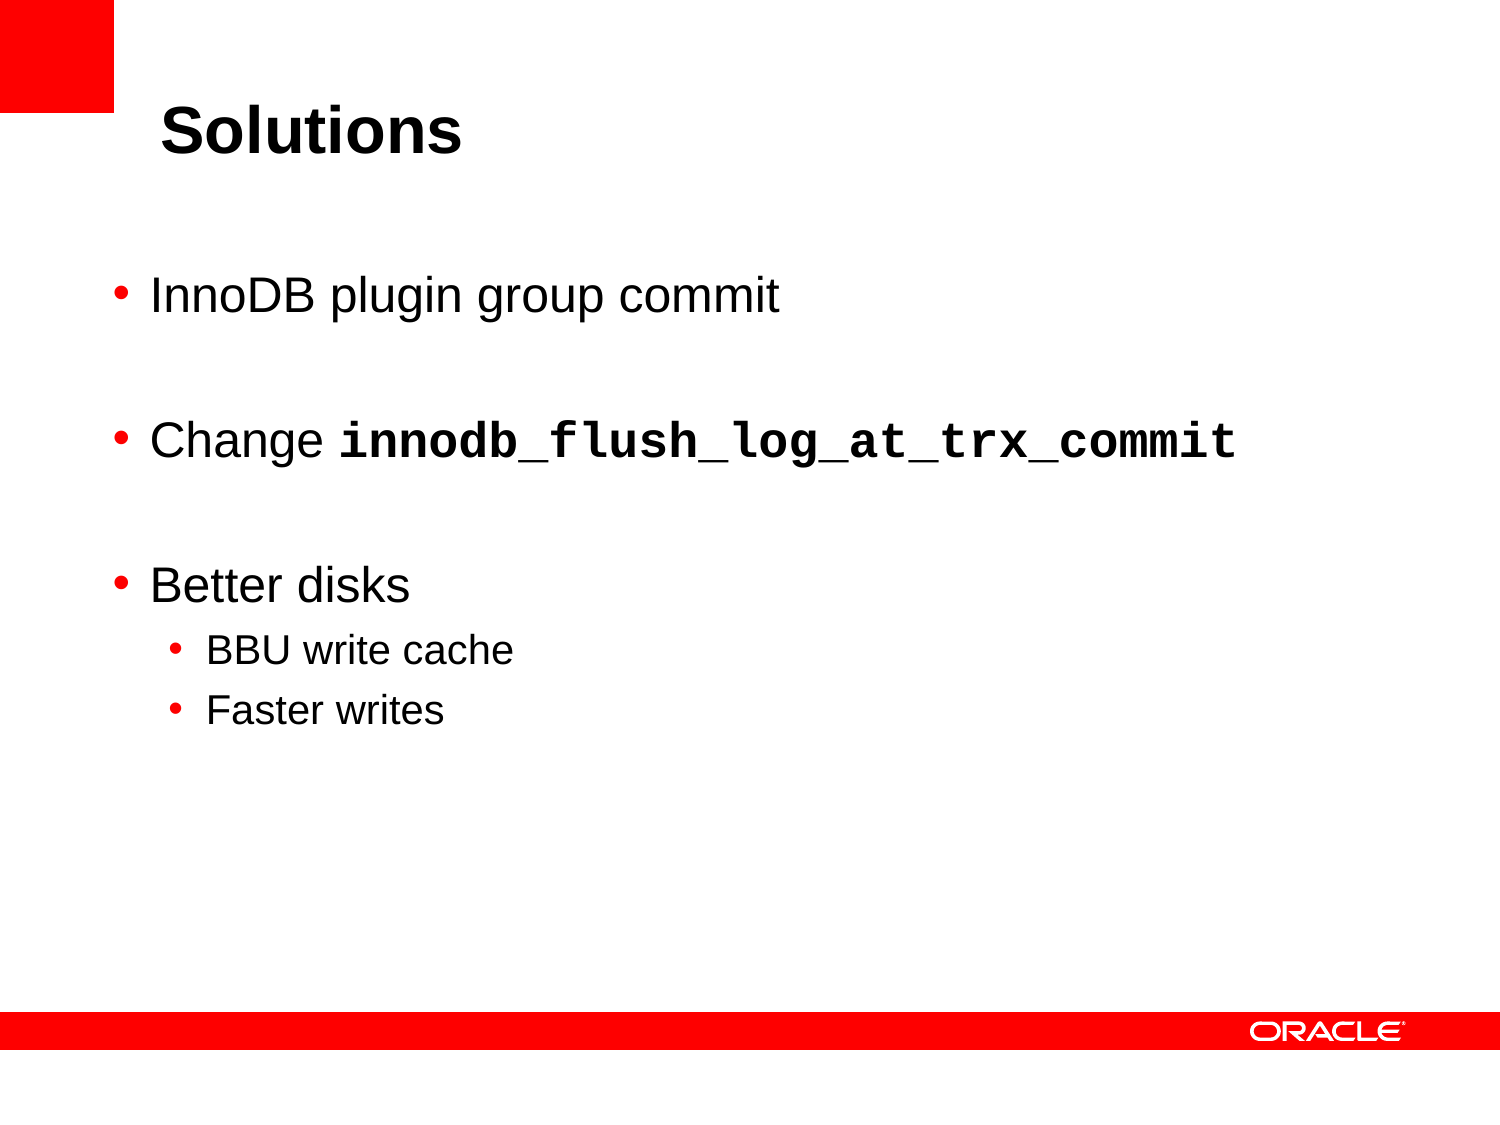

# Solutions
InnoDB plugin group commit
Change innodb_flush_log_at_trx_commit
Better disks
BBU write cache
Faster writes